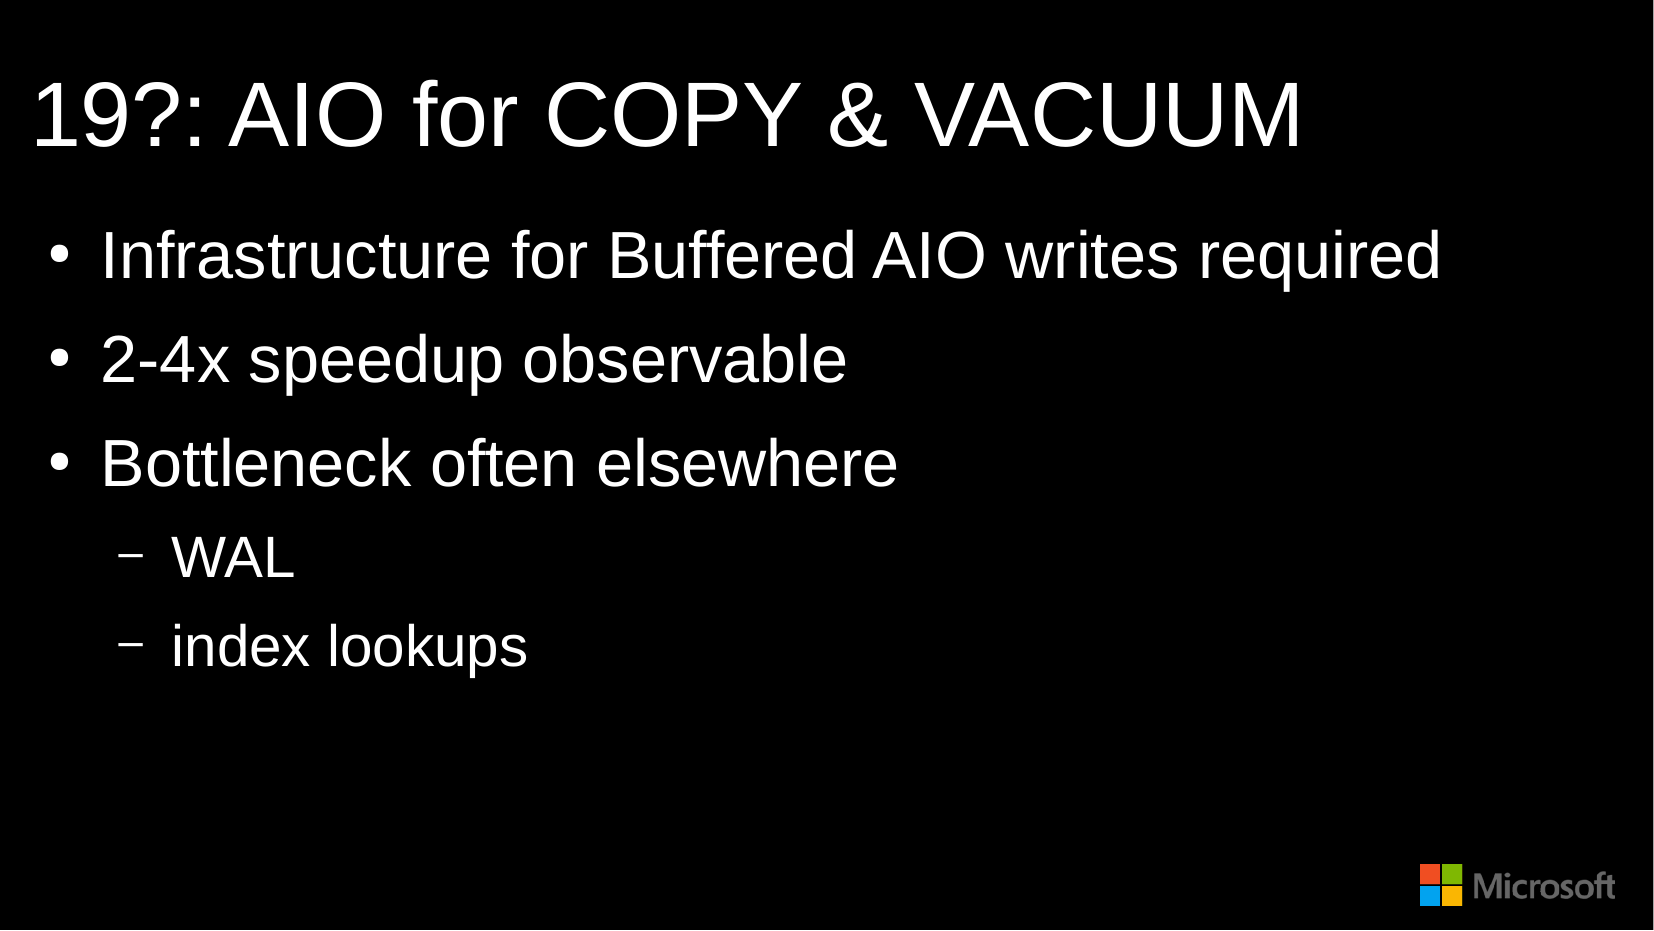

# 19?: AIO for COPY & VACUUM
Infrastructure for Buffered AIO writes required
2-4x speedup observable
Bottleneck often elsewhere
WAL
index lookups